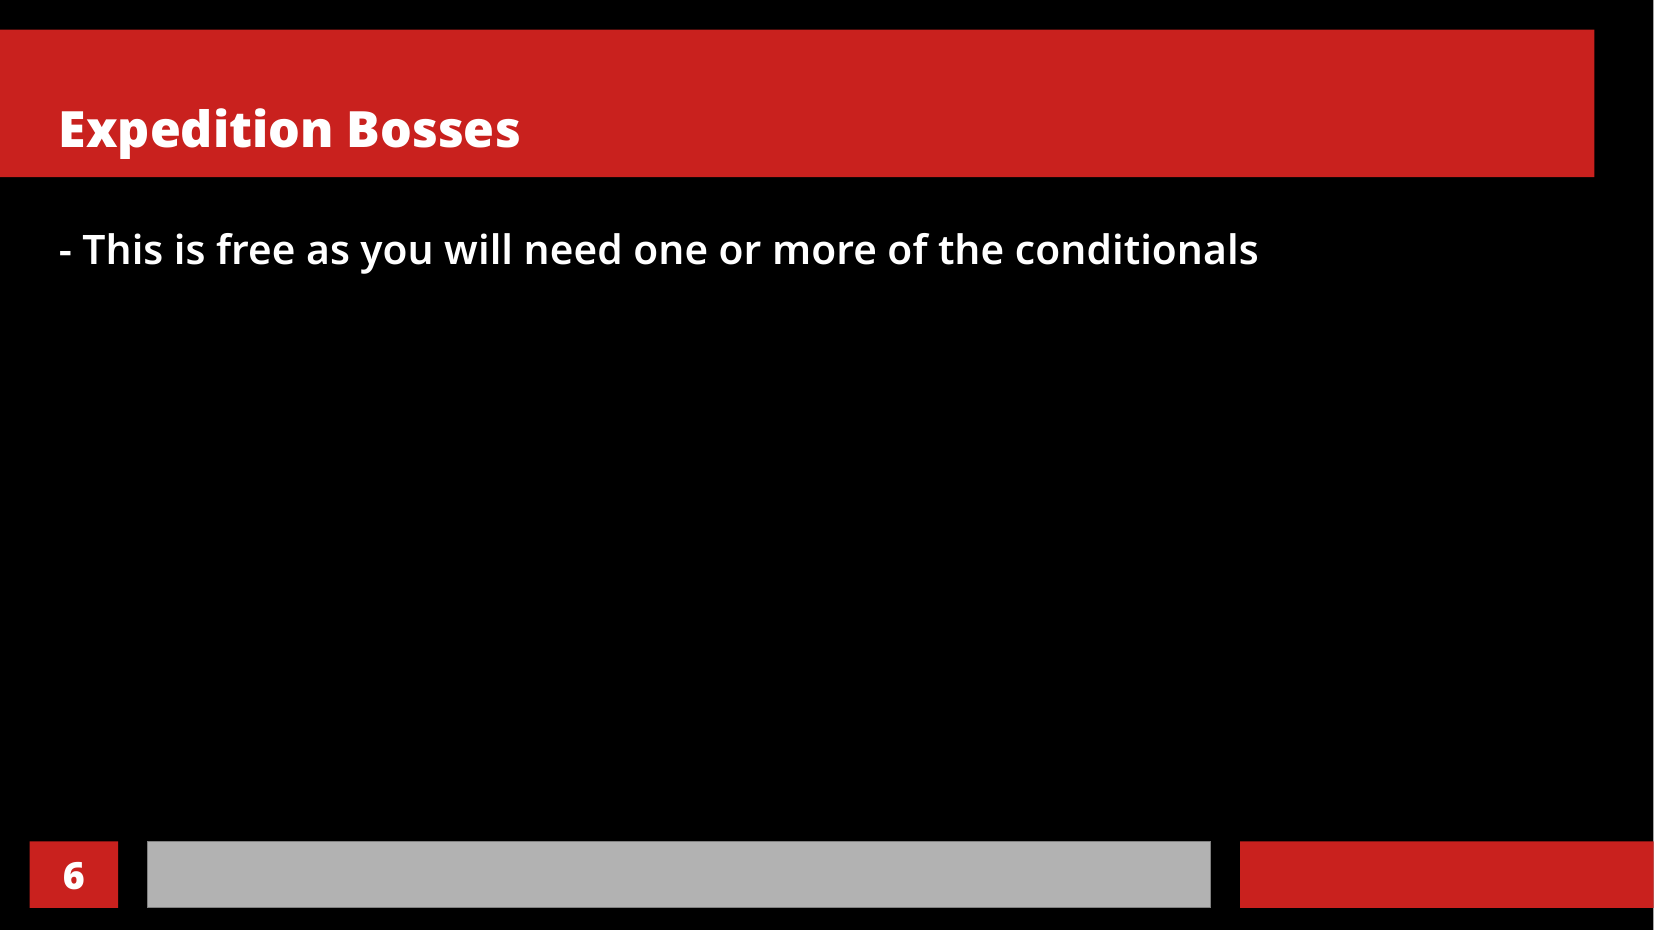

# Expedition Bosses
- This is free as you will need one or more of the conditionals
6